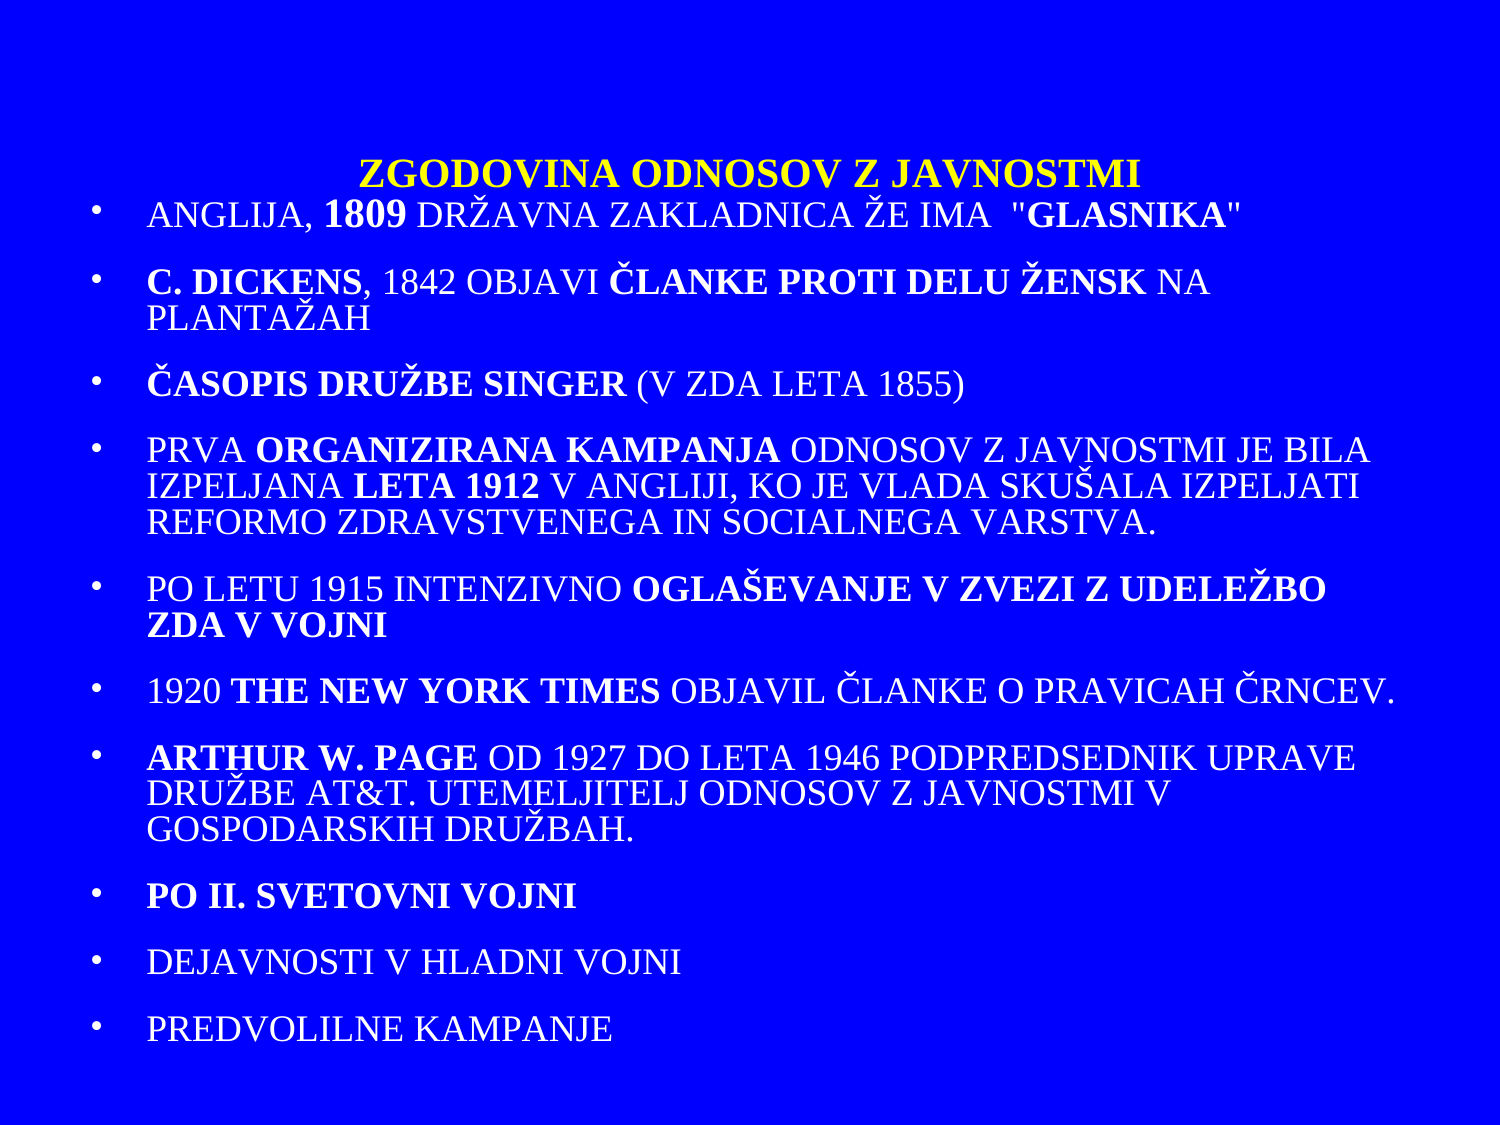

# ZGODOVINA ODNOSOV Z JAVNOSTMI
ANGLIJA, 1809 DRŽAVNA ZAKLADNICA ŽE IMA "GLASNIKA"
C. DICKENS, 1842 OBJAVI ČLANKE PROTI DELU ŽENSK NA PLANTAŽAH
ČASOPIS DRUŽBE SINGER (V ZDA LETA 1855)
PRVA ORGANIZIRANA KAMPANJA ODNOSOV Z JAVNOSTMI JE BILA IZPELJANA LETA 1912 V ANGLIJI, KO JE VLADA SKUŠALA IZPELJATI REFORMO ZDRAVSTVENEGA IN SOCIALNEGA VARSTVA.
PO LETU 1915 INTENZIVNO OGLAŠEVANJE V ZVEZI Z UDELEŽBO ZDA V VOJNI
1920 THE NEW YORK TIMES OBJAVIL ČLANKE O PRAVICAH ČRNCEV.
ARTHUR W. PAGE OD 1927 DO LETA 1946 PODPREDSEDNIK UPRAVE DRUŽBE AT&T. UTEMELJITELJ ODNOSOV Z JAVNOSTMI V GOSPODARSKIH DRUŽBAH.
PO II. SVETOVNI VOJNI
DEJAVNOSTI V HLADNI VOJNI
PREDVOLILNE KAMPANJE